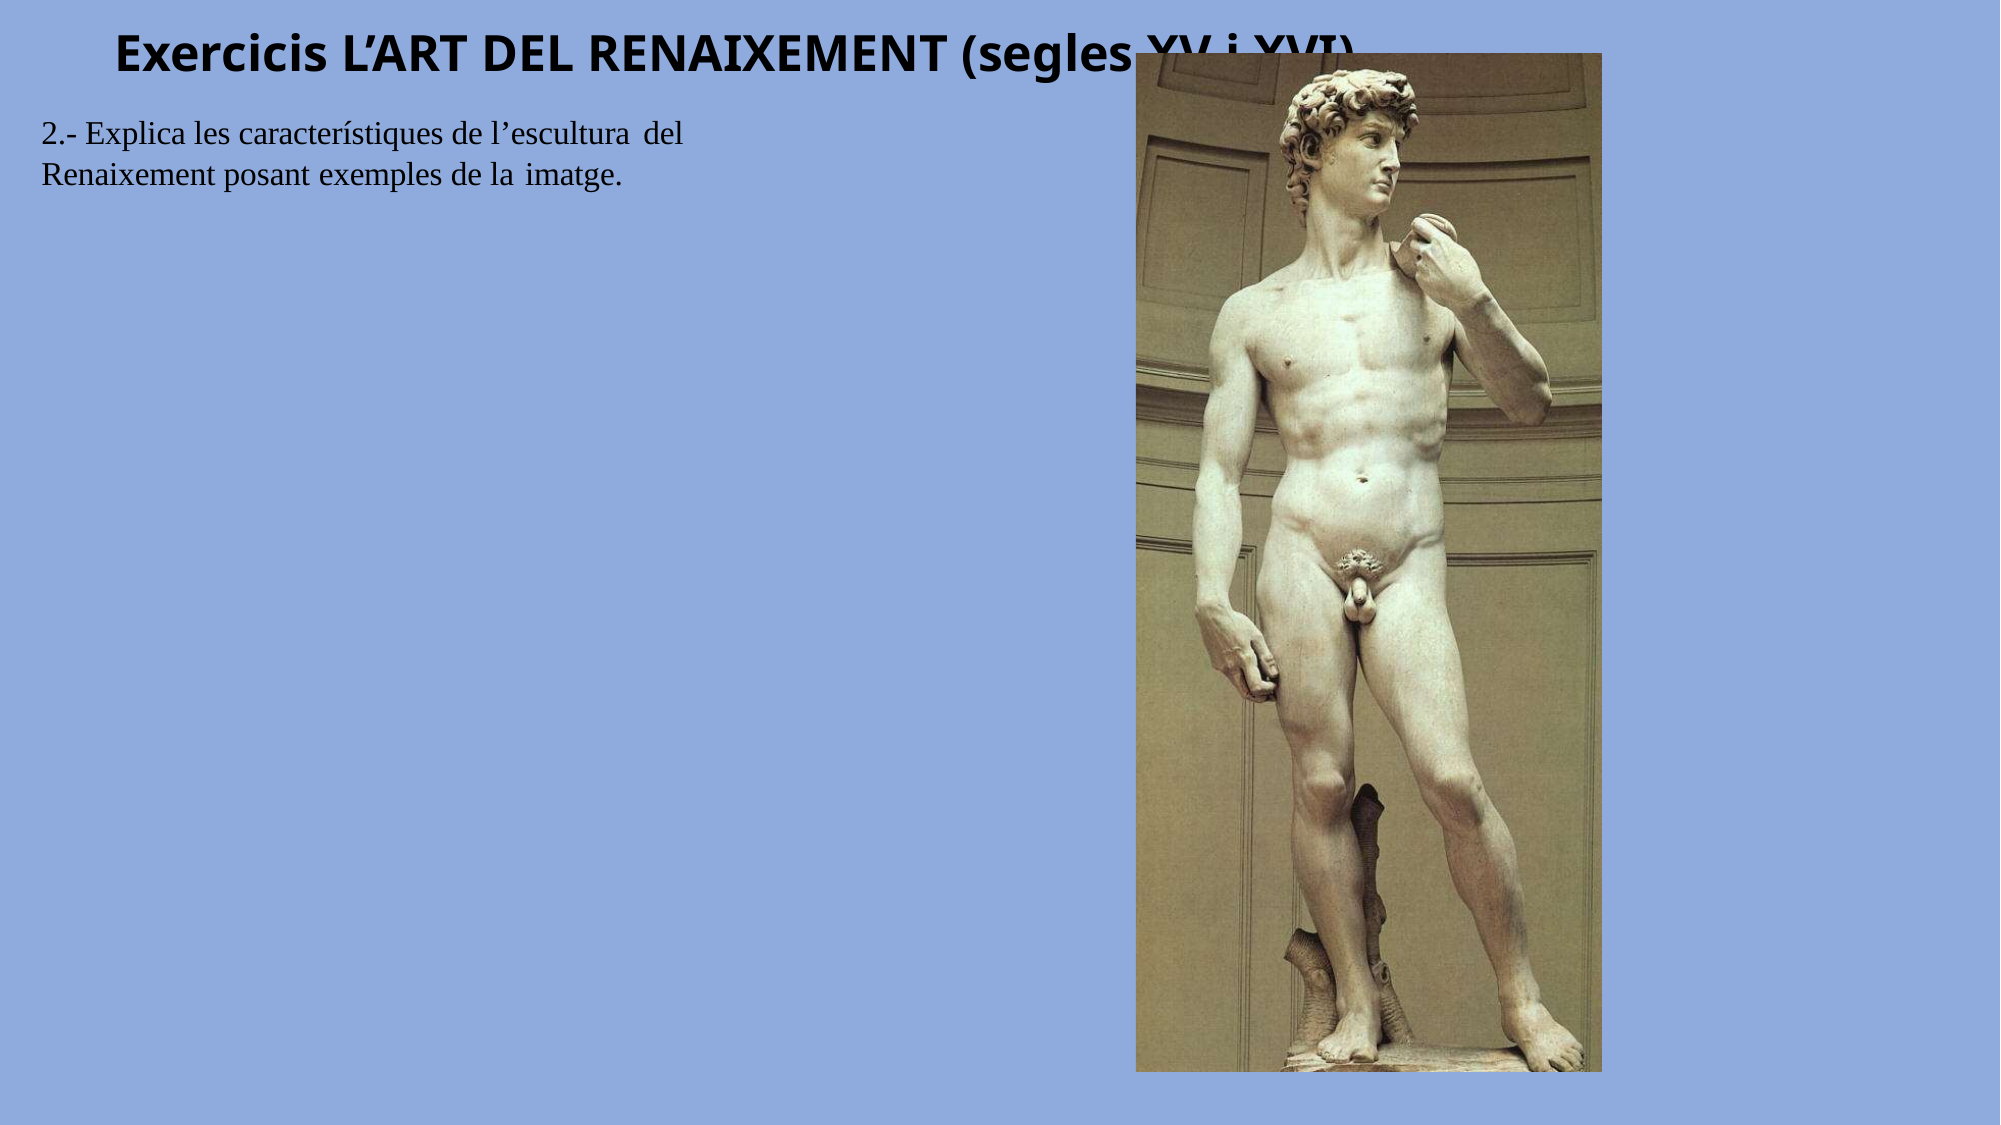

# Exercicis L’ART DEL RENAIXEMENT (segles XV i XVI).
2.- Explica les característiques de l’escultura del
Renaixement posant exemples de la imatge.